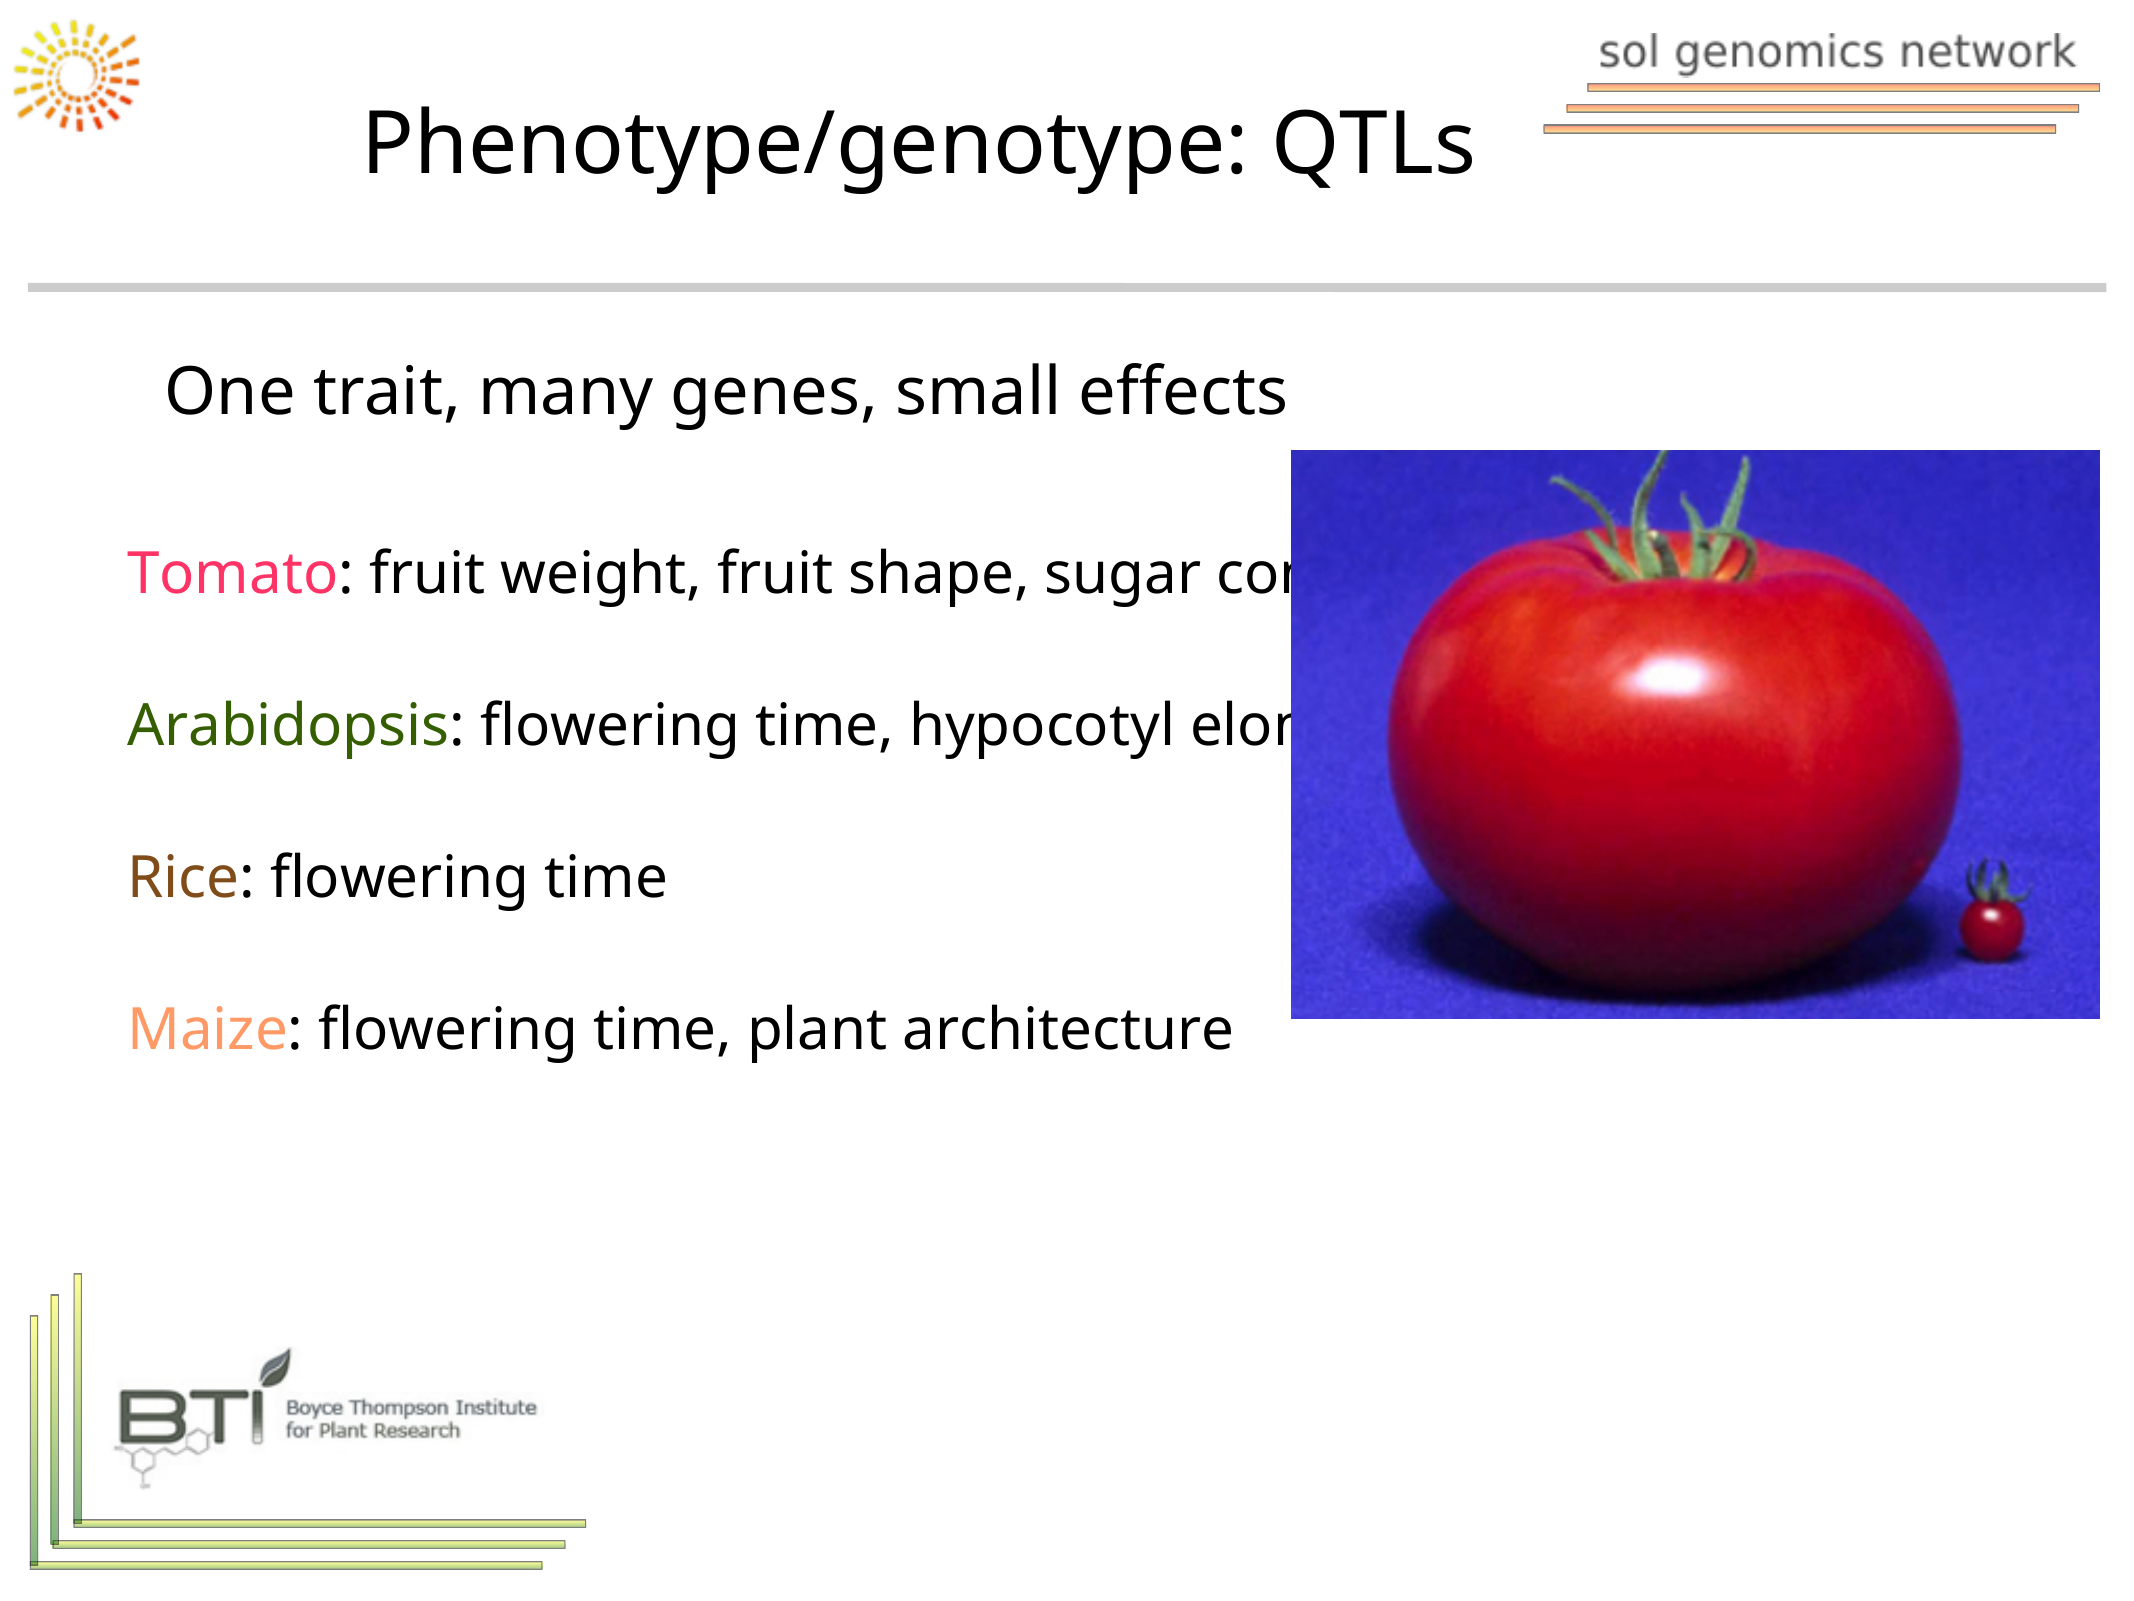

Phenotype/genotype: QTLs
One trait, many genes, small effects
Tomato: fruit weight, fruit shape, sugar content
Arabidopsis: flowering time, hypocotyl elongation
Rice: flowering time
Maize: flowering time, plant architecture